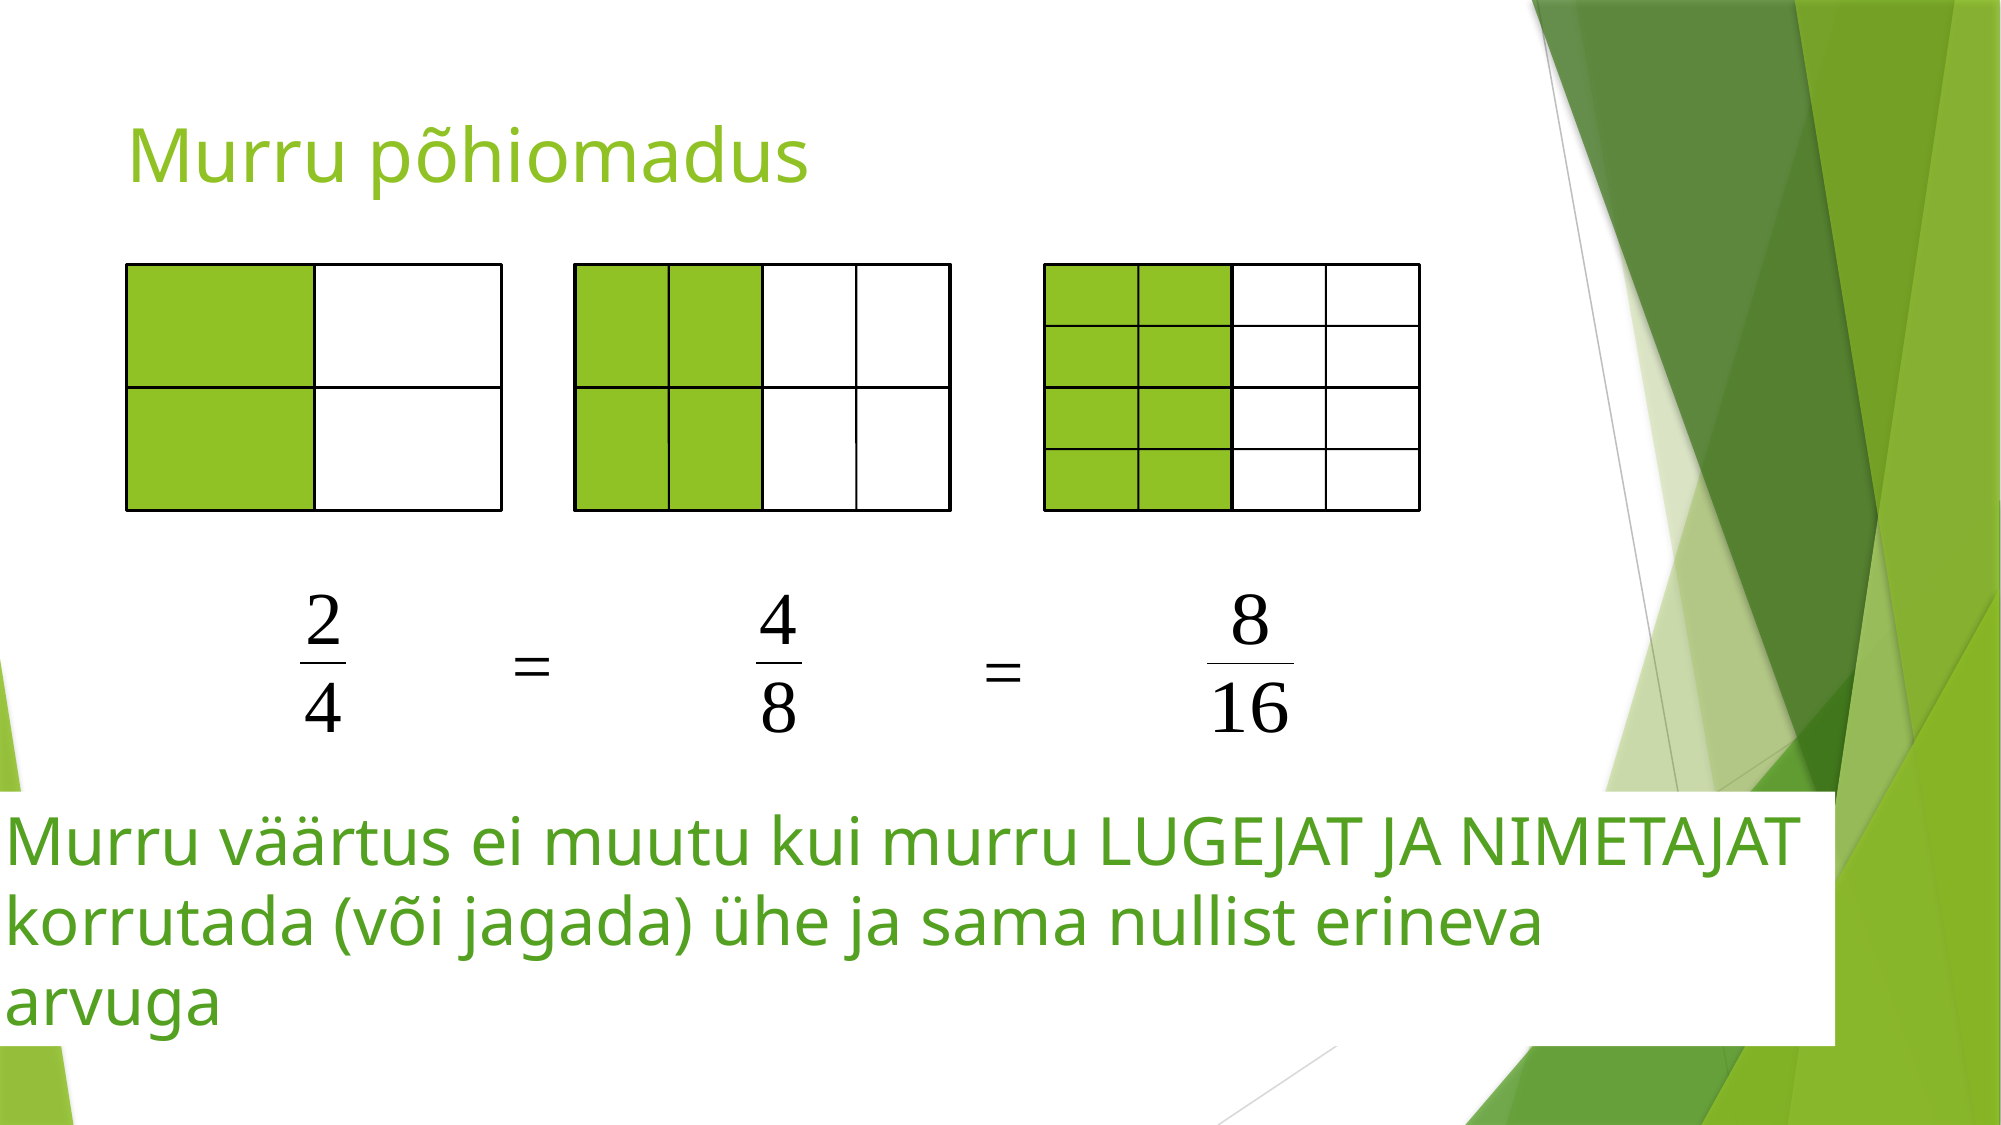

# Murru põhiomadus
Murru väärtus ei muutu kui murru LUGEJAT JA NIMETAJAT
korrutada (või jagada) ühe ja sama nullist erineva
arvuga